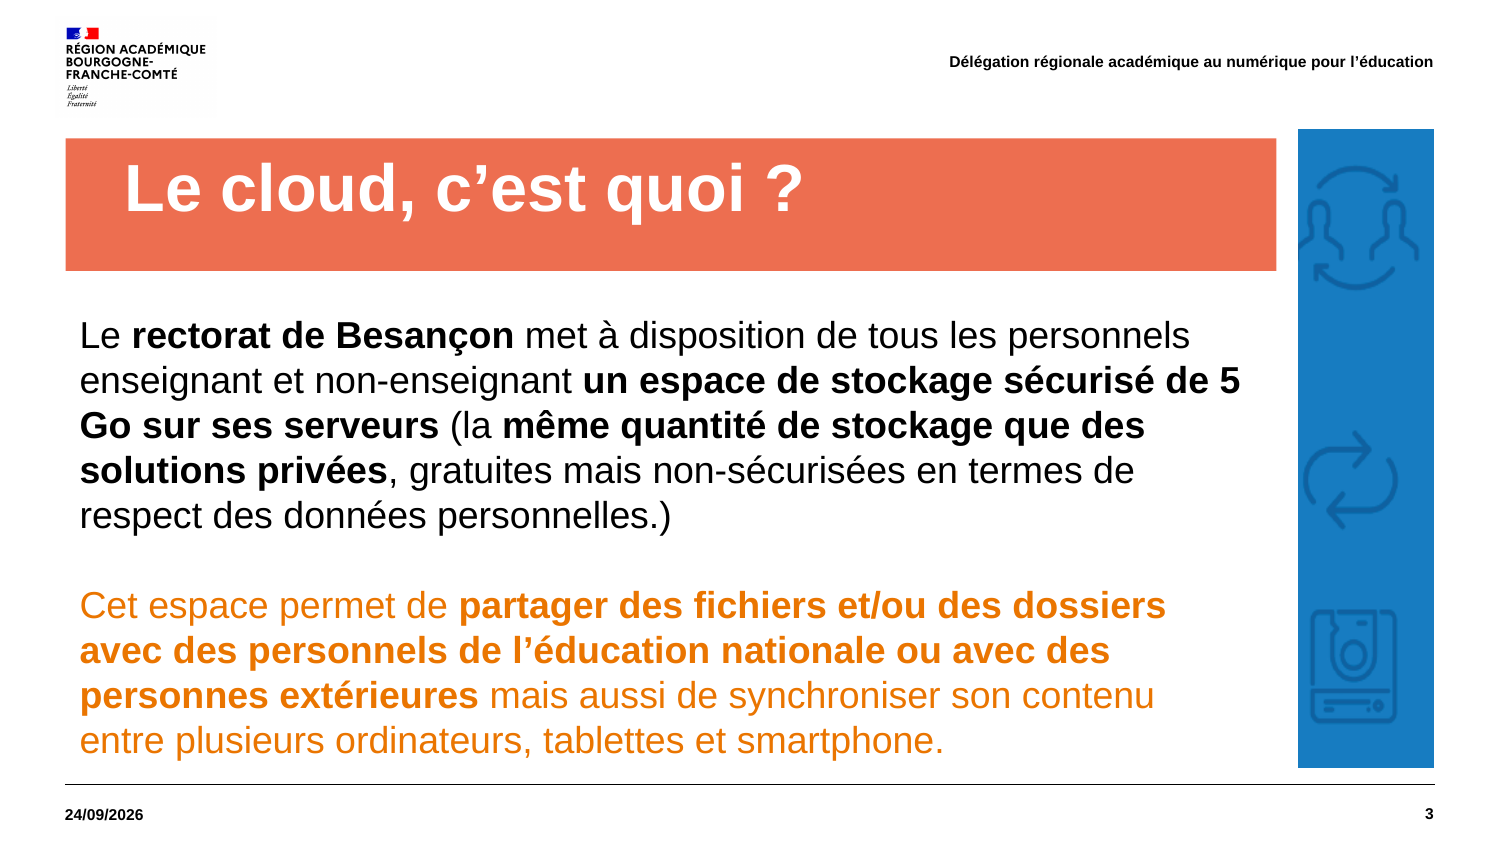

Délégation régionale académique au numérique pour l’éducation
Le cloud, c’est quoi ?
Le rectorat de Besançon met à disposition de tous les personnels enseignant et non-enseignant un espace de stockage sécurisé de 5 Go sur ses serveurs (la même quantité de stockage que des solutions privées, gratuites mais non-sécurisées en termes de respect des données personnelles.)
Cet espace permet de partager des fichiers et/ou des dossiers avec des personnels de l’éducation nationale ou avec des personnes extérieures mais aussi de synchroniser son contenu entre plusieurs ordinateurs, tablettes et smartphone.